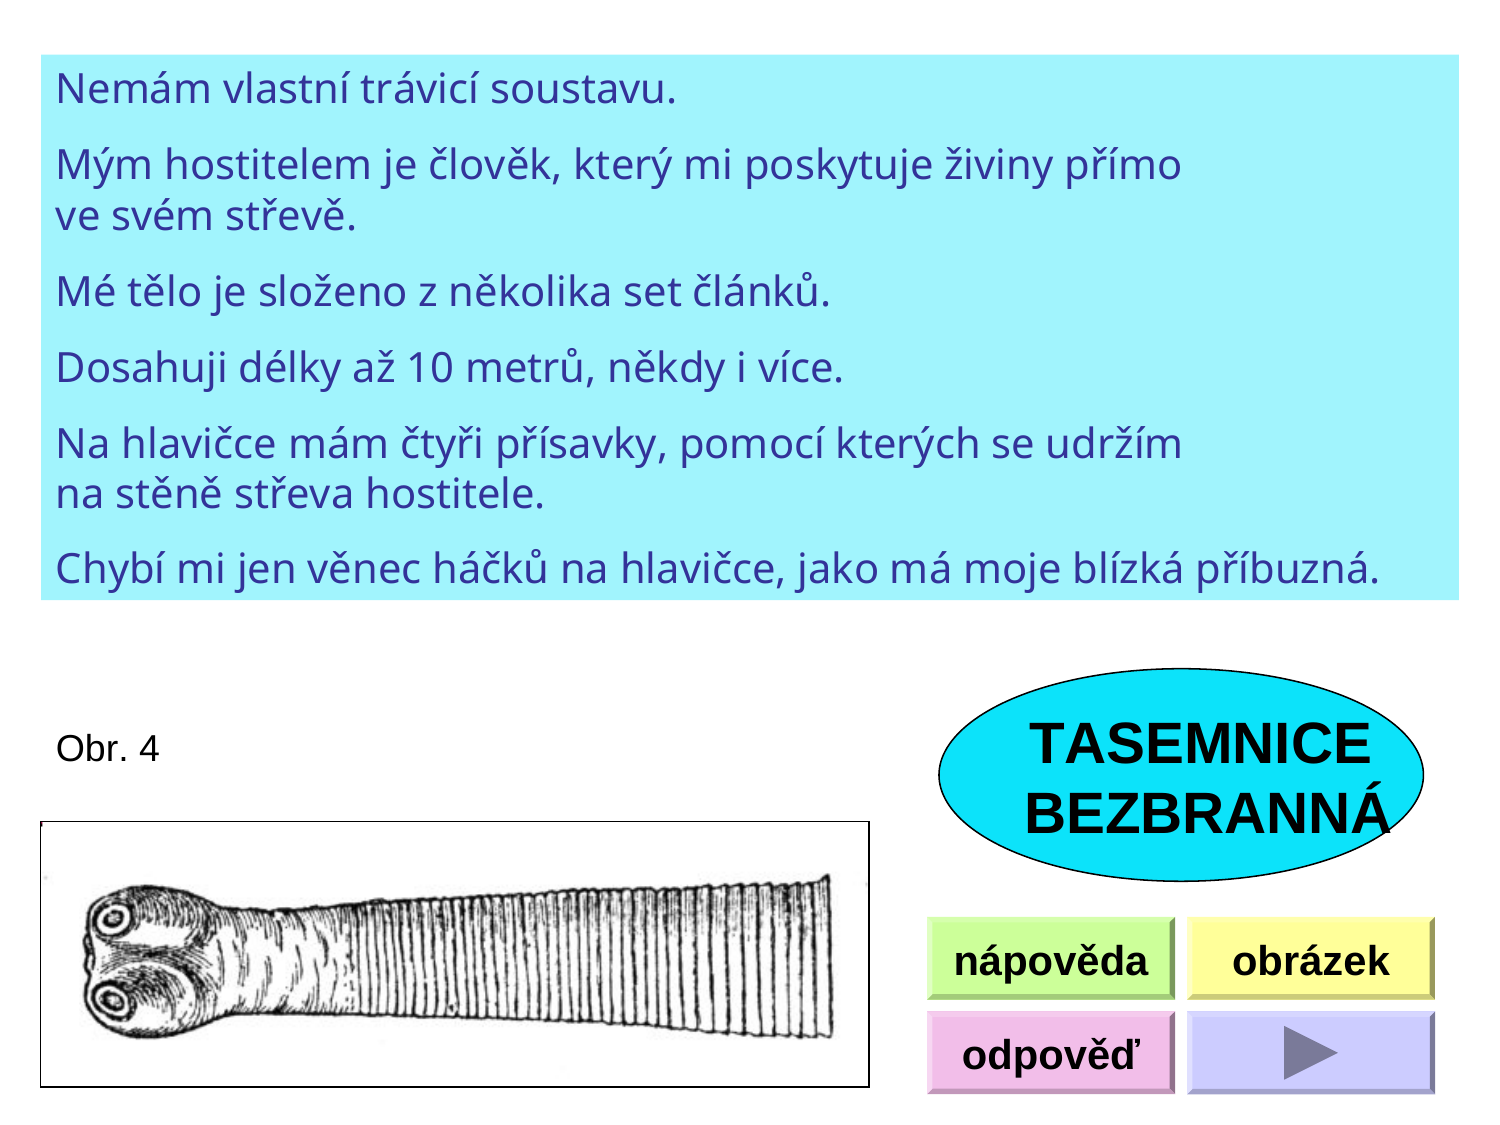

Nemám vlastní trávicí soustavu.
Mým hostitelem je člověk, který mi poskytuje živiny přímo
ve svém střevě.
Mé tělo je složeno z několika set článků.
Dosahuji délky až 10 metrů, někdy i více.
Na hlavičce mám čtyři přísavky, pomocí kterých se udržím
na stěně střeva hostitele.
Chybí mi jen věnec háčků na hlavičce, jako má moje blízká příbuzná.
TASEMNICE
BEZBRANNÁ
Obr. 4
nápověda
obrázek
odpověď